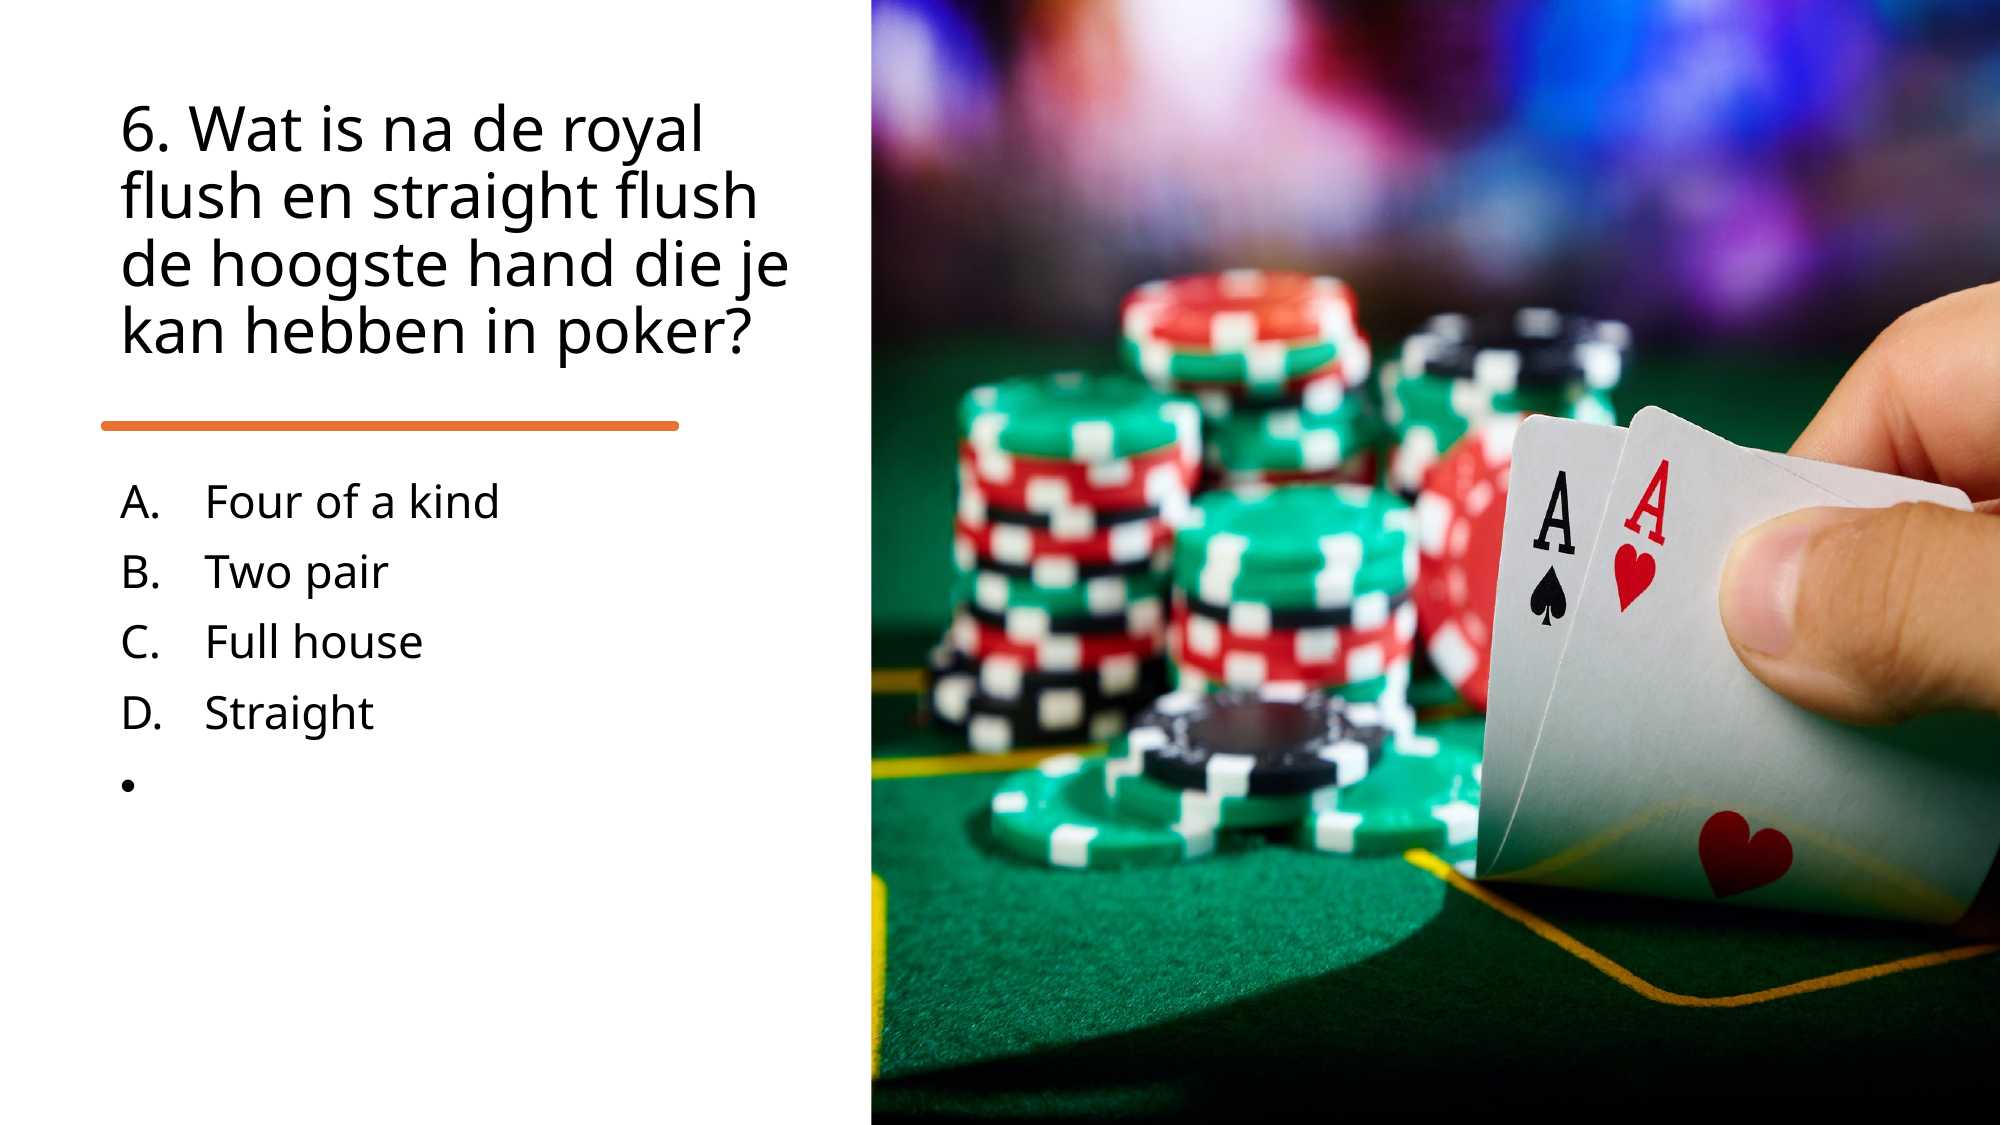

# 6. Wat is na de royal flush en straight flush de hoogste hand die je kan hebben in poker?
Four of a kind
Two pair
Full house
Straight